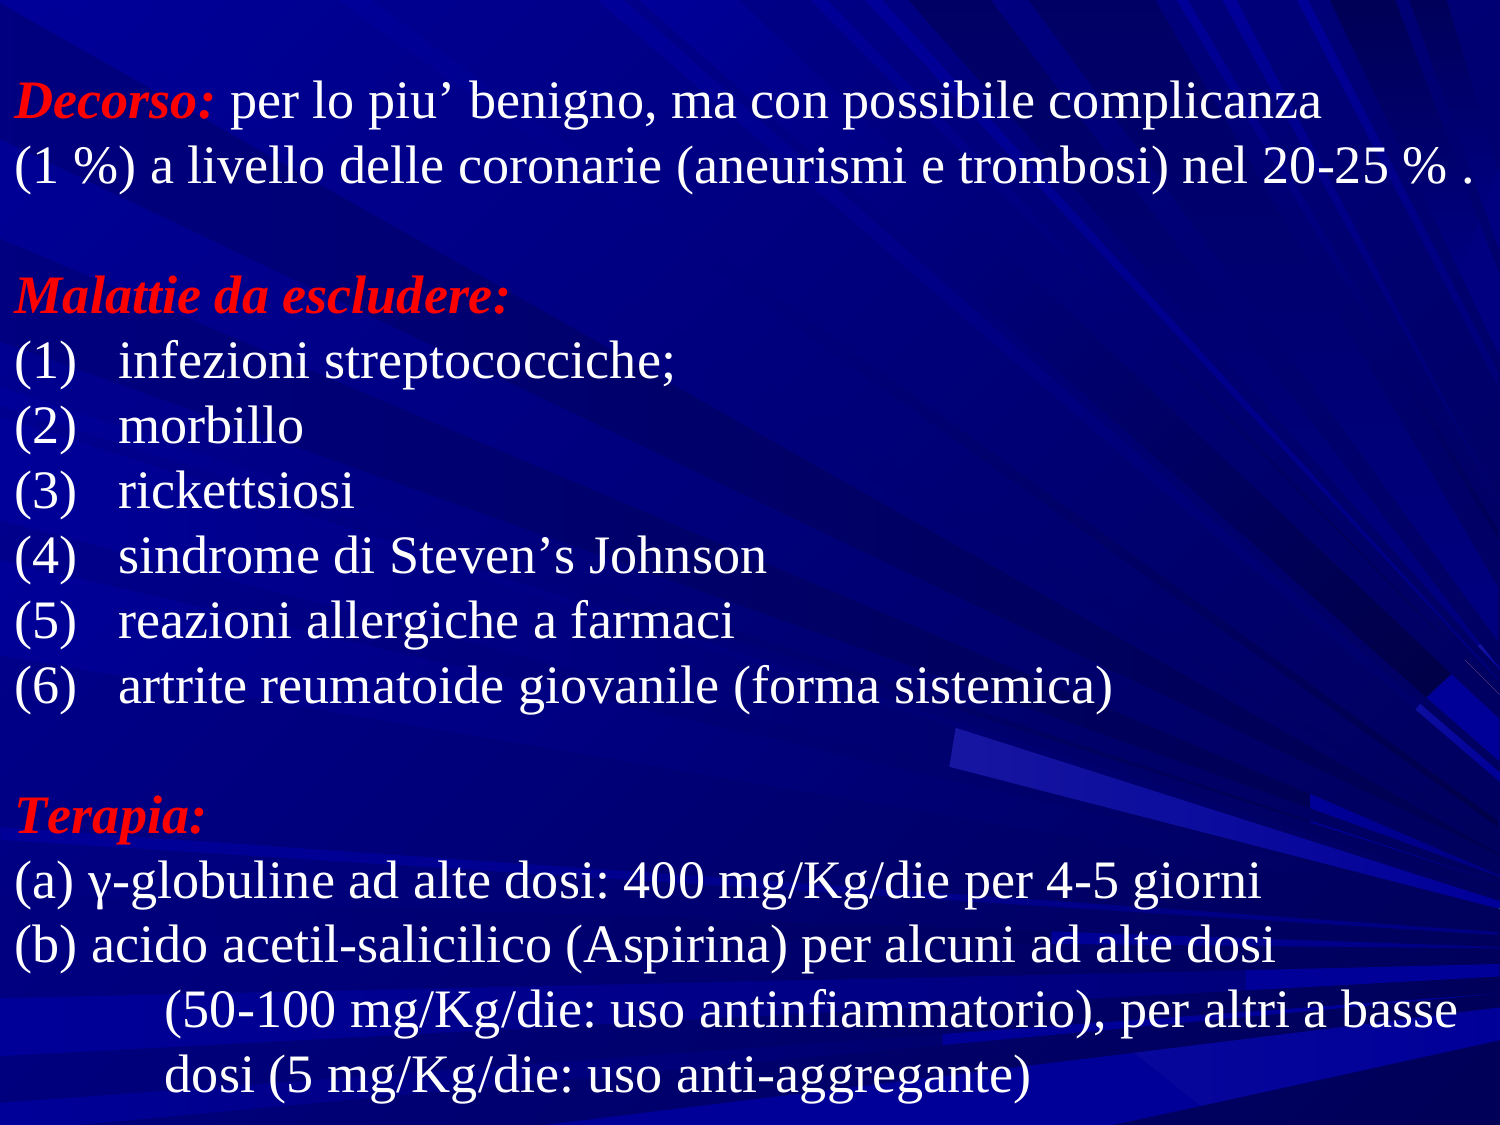

Decorso: per lo piu’ benigno, ma con possibile complicanza
(1 %) a livello delle coronarie (aneurismi e trombosi) nel 20-25 % .
Malattie da escludere:
(1)   infezioni streptococciche;
(2)   morbillo
(3)   rickettsiosi
(4)   sindrome di Steven’s Johnson
(5)   reazioni allergiche a farmaci
(6)   artrite reumatoide giovanile (forma sistemica)
Terapia:
(a) γ-globuline ad alte dosi: 400 mg/Kg/die per 4-5 giorni
(b) acido acetil-salicilico (Aspirina) per alcuni ad alte dosi
	(50-100 mg/Kg/die: uso antinfiammatorio), per altri a basse 	dosi (5 mg/Kg/die: uso anti-aggregante)